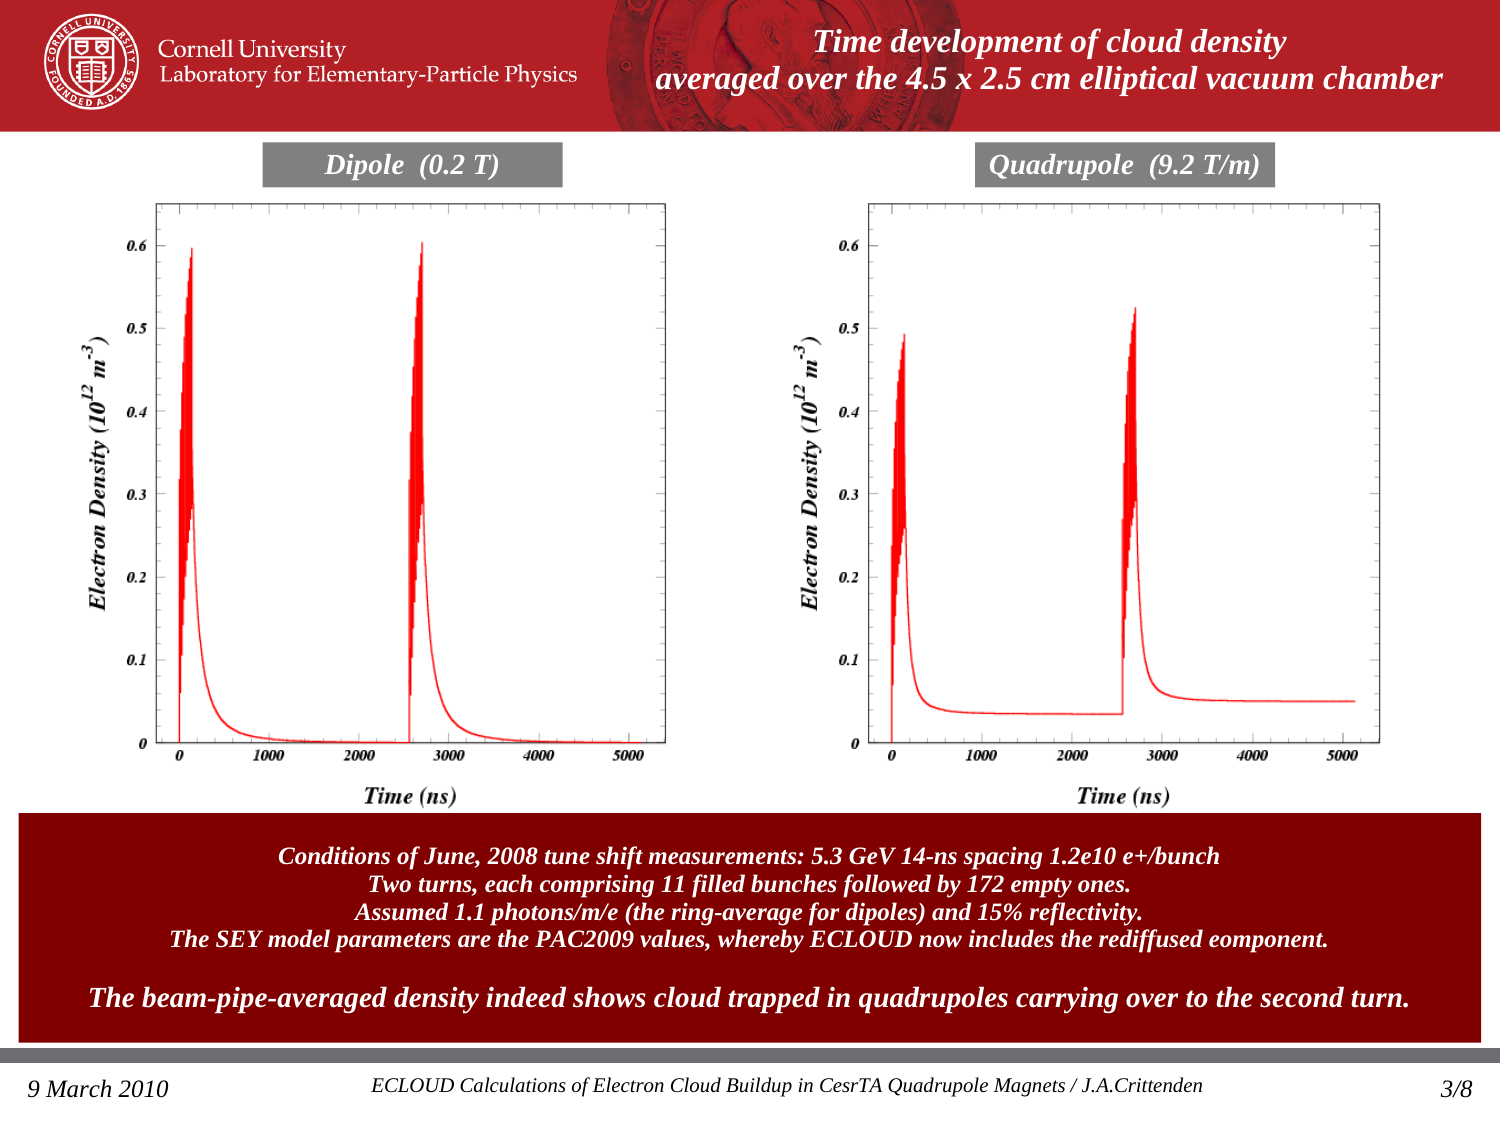

Time development of cloud density
averaged over the 4.5 x 2.5 cm elliptical vacuum chamber
Dipole (0.2 T)
Quadrupole (9.2 T/m)
Conditions of June, 2008 tune shift measurements: 5.3 GeV 14-ns spacing 1.2e10 e+/bunch
Two turns, each comprising 11 filled bunches followed by 172 empty ones.
Assumed 1.1 photons/m/e (the ring-average for dipoles) and 15% reflectivity.
The SEY model parameters are the PAC2009 values, whereby ECLOUD now includes the rediffused eomponent.
The beam-pipe-averaged density indeed shows cloud trapped in quadrupoles carrying over to the second turn.